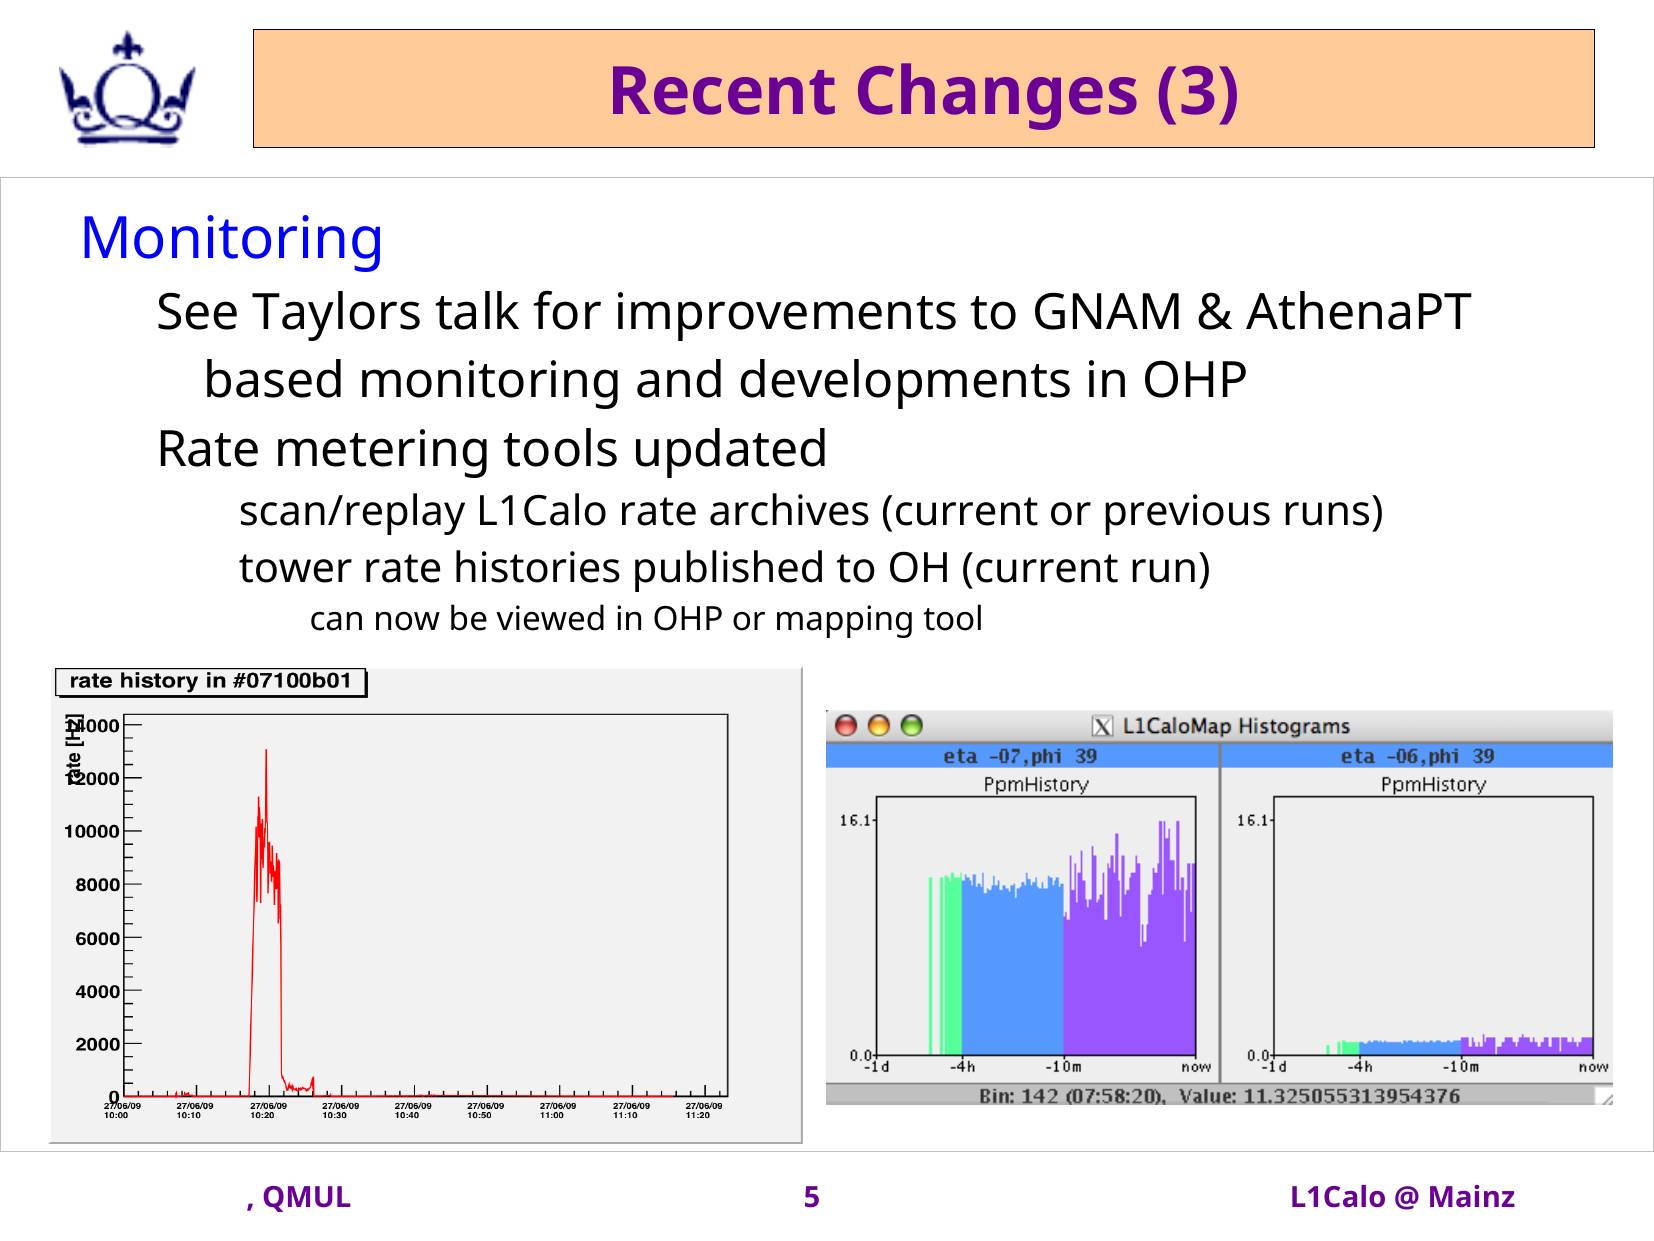

# Recent Changes (3)
Monitoring
See Taylors talk for improvements to GNAM & AthenaPT based monitoring and developments in OHP
Rate metering tools updated
scan/replay L1Calo rate archives (current or previous runs)
tower rate histories published to OH (current run)
can now be viewed in OHP or mapping tool